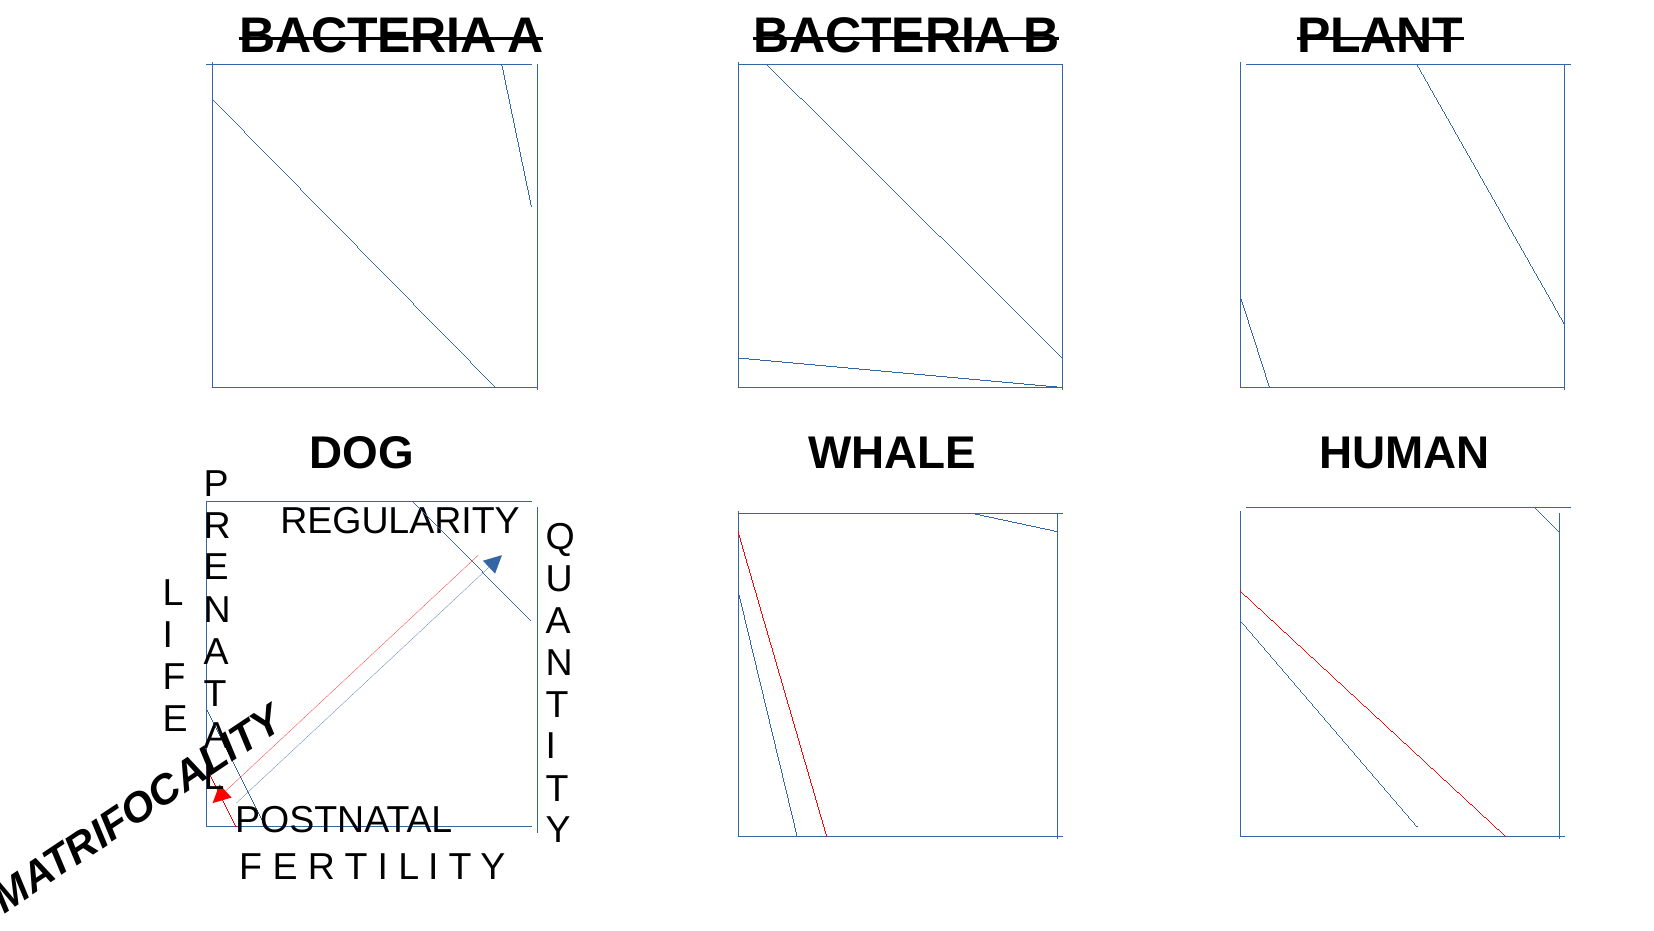

BACTERIA A BACTERIA B PLANT
DOG WHALE HUMAN
P
R
E
N
A
T
A
L
 POSTNATAL
REGULARITY
Q
U
A
N
T
I
T
Y
L
I
F
E
MATRIFOCALITY
F E R T I L I T Y